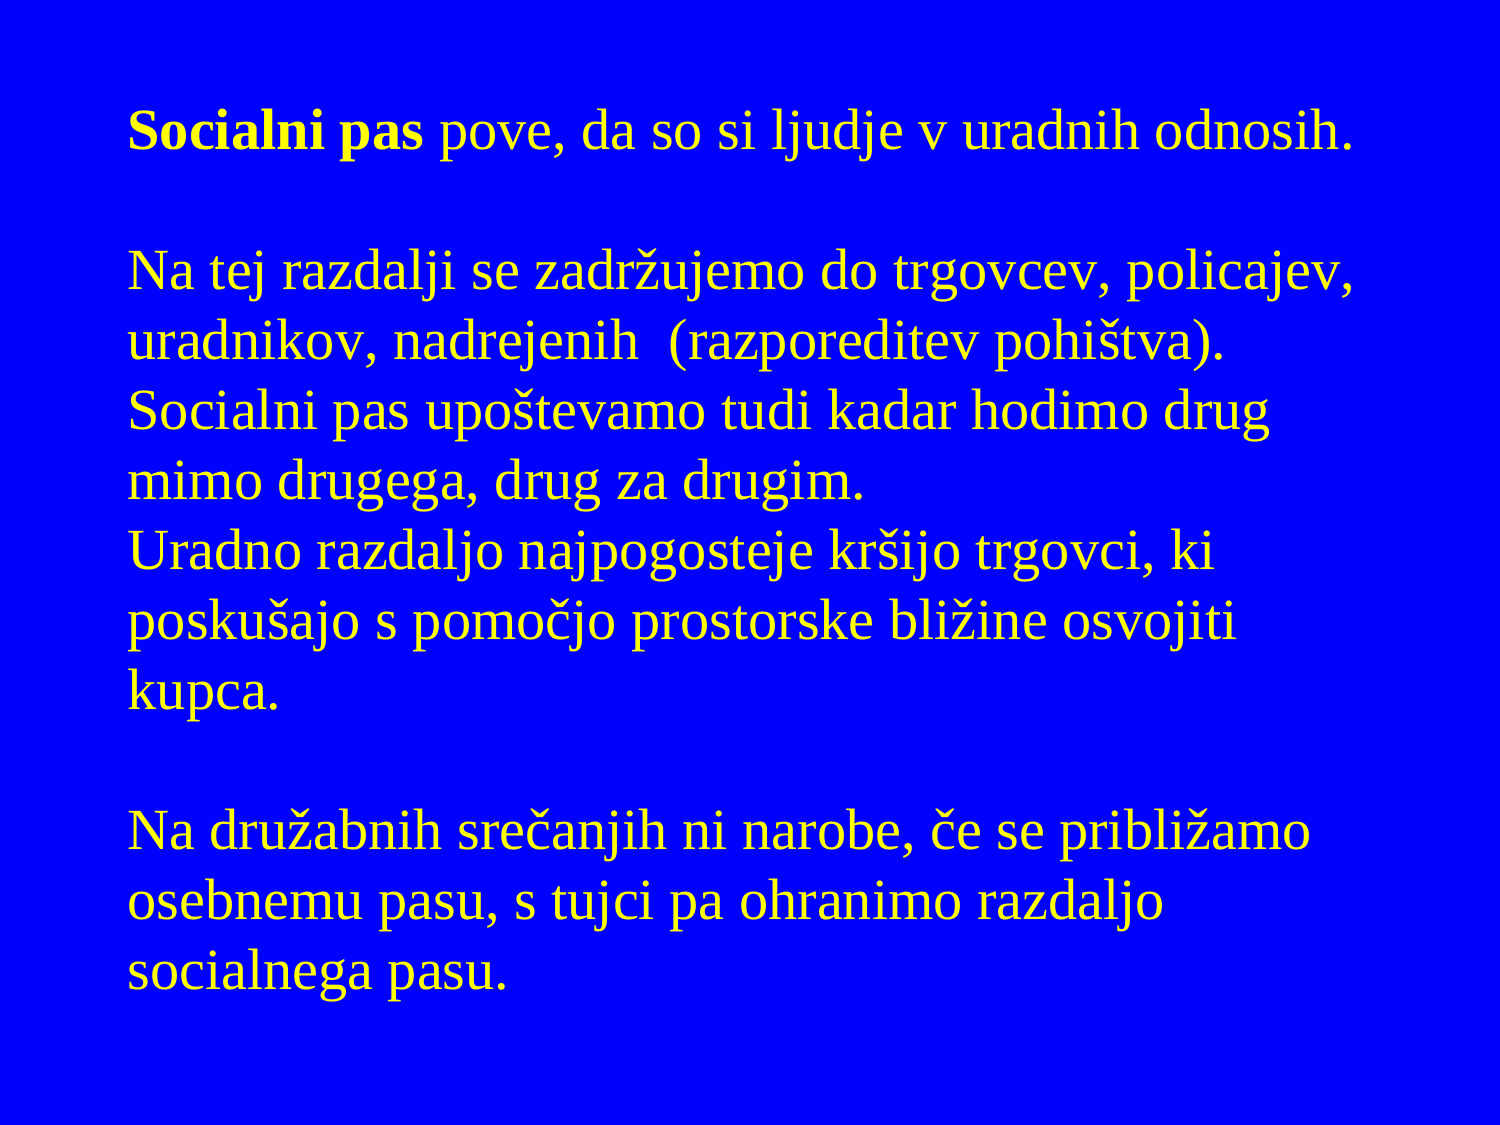

# Socialni pas pove, da so si ljudje v uradnih odnosih. Na tej razdalji se zadržujemo do trgovcev, policajev, uradnikov, nadrejenih (razporeditev pohištva). Socialni pas upoštevamo tudi kadar hodimo drug mimo drugega, drug za drugim. Uradno razdaljo najpogosteje kršijo trgovci, ki poskušajo s pomočjo prostorske bližine osvojiti kupca. Na družabnih srečanjih ni narobe, če se približamo osebnemu pasu, s tujci pa ohranimo razdaljo socialnega pasu.